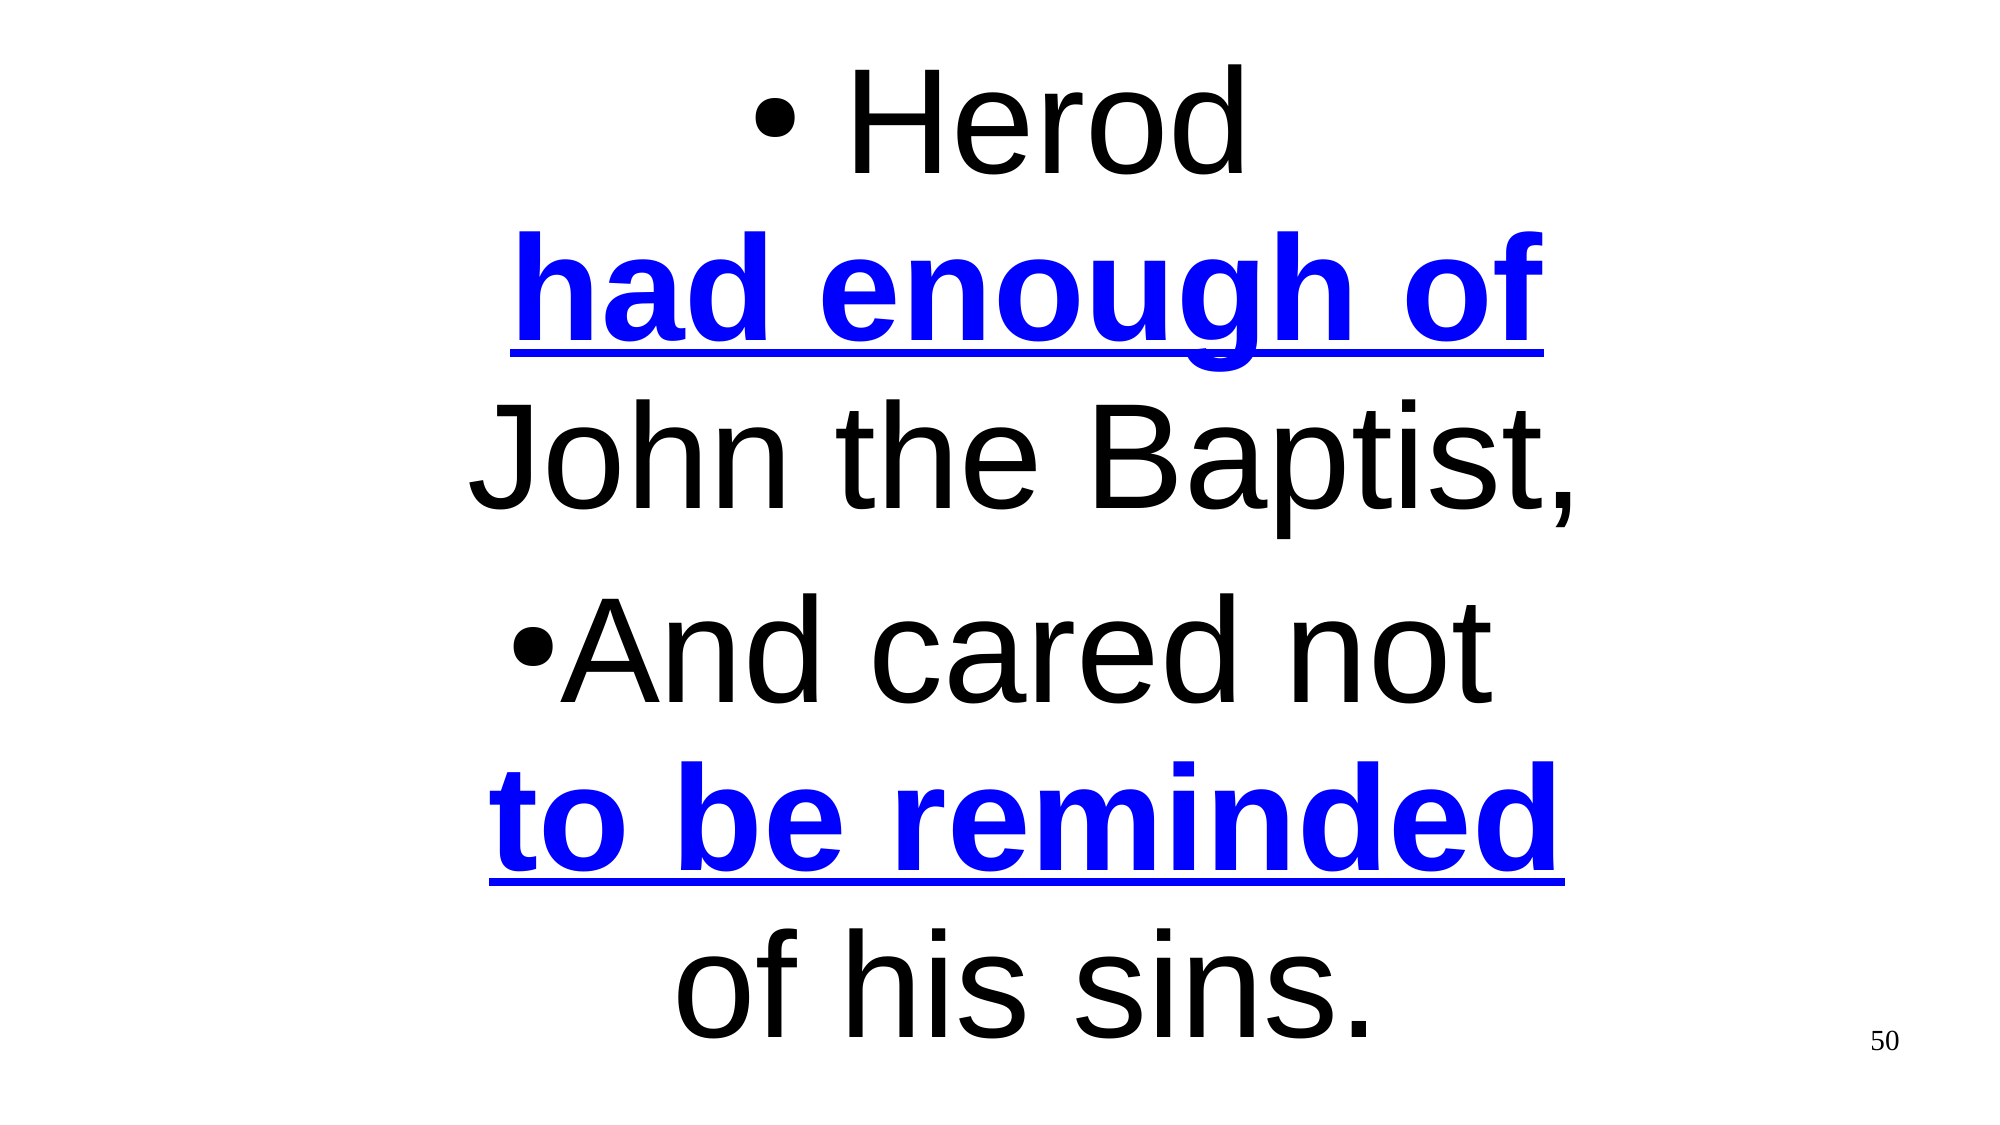

# Herod had enough of John the Baptist,
And cared not
to be reminded
of his sins.
50